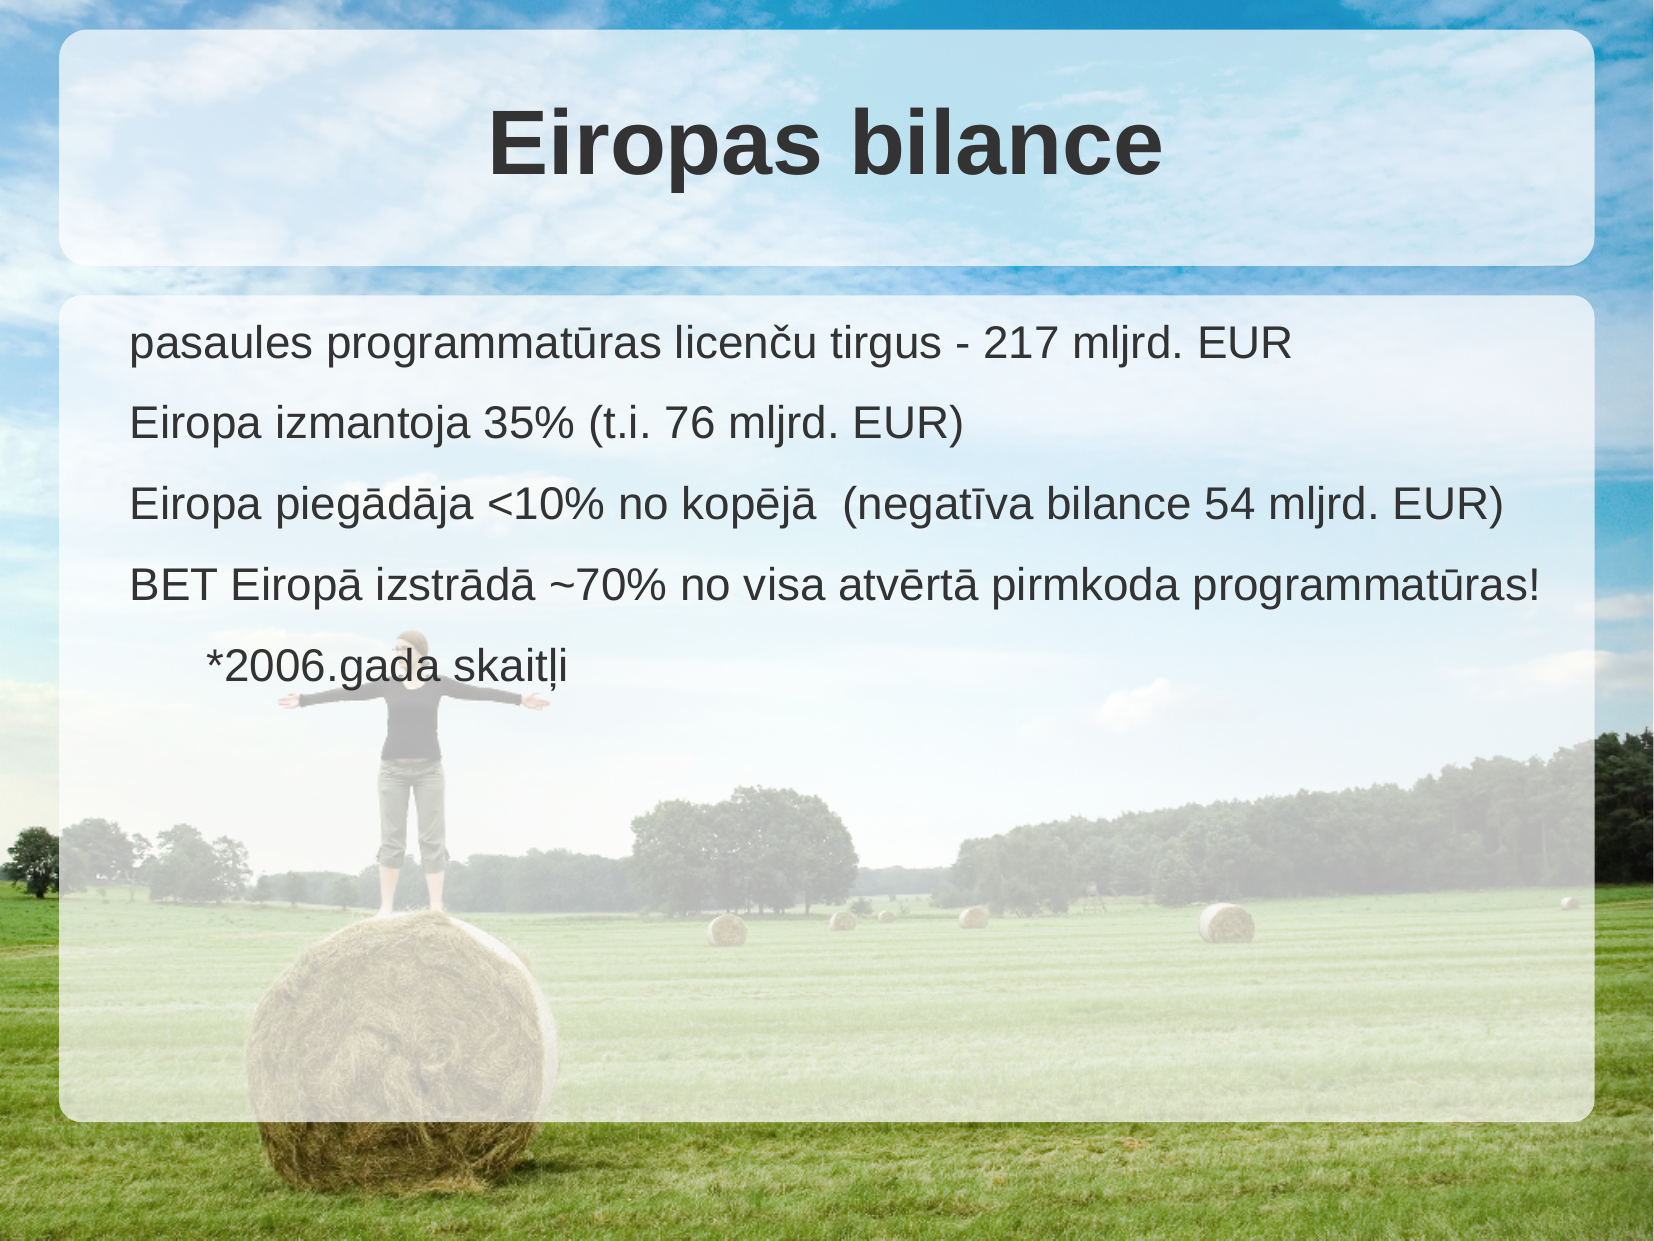

# Eiropas bilance
pasaules programmatūras licenču tirgus - 217 mljrd. EUR
Eiropa izmantoja 35% (t.i. 76 mljrd. EUR)
Eiropa piegādāja <10% no kopējā (negatīva bilance 54 mljrd. EUR)
BET Eiropā izstrādā ~70% no visa atvērtā pirmkoda programmatūras!
*2006.gada skaitļi